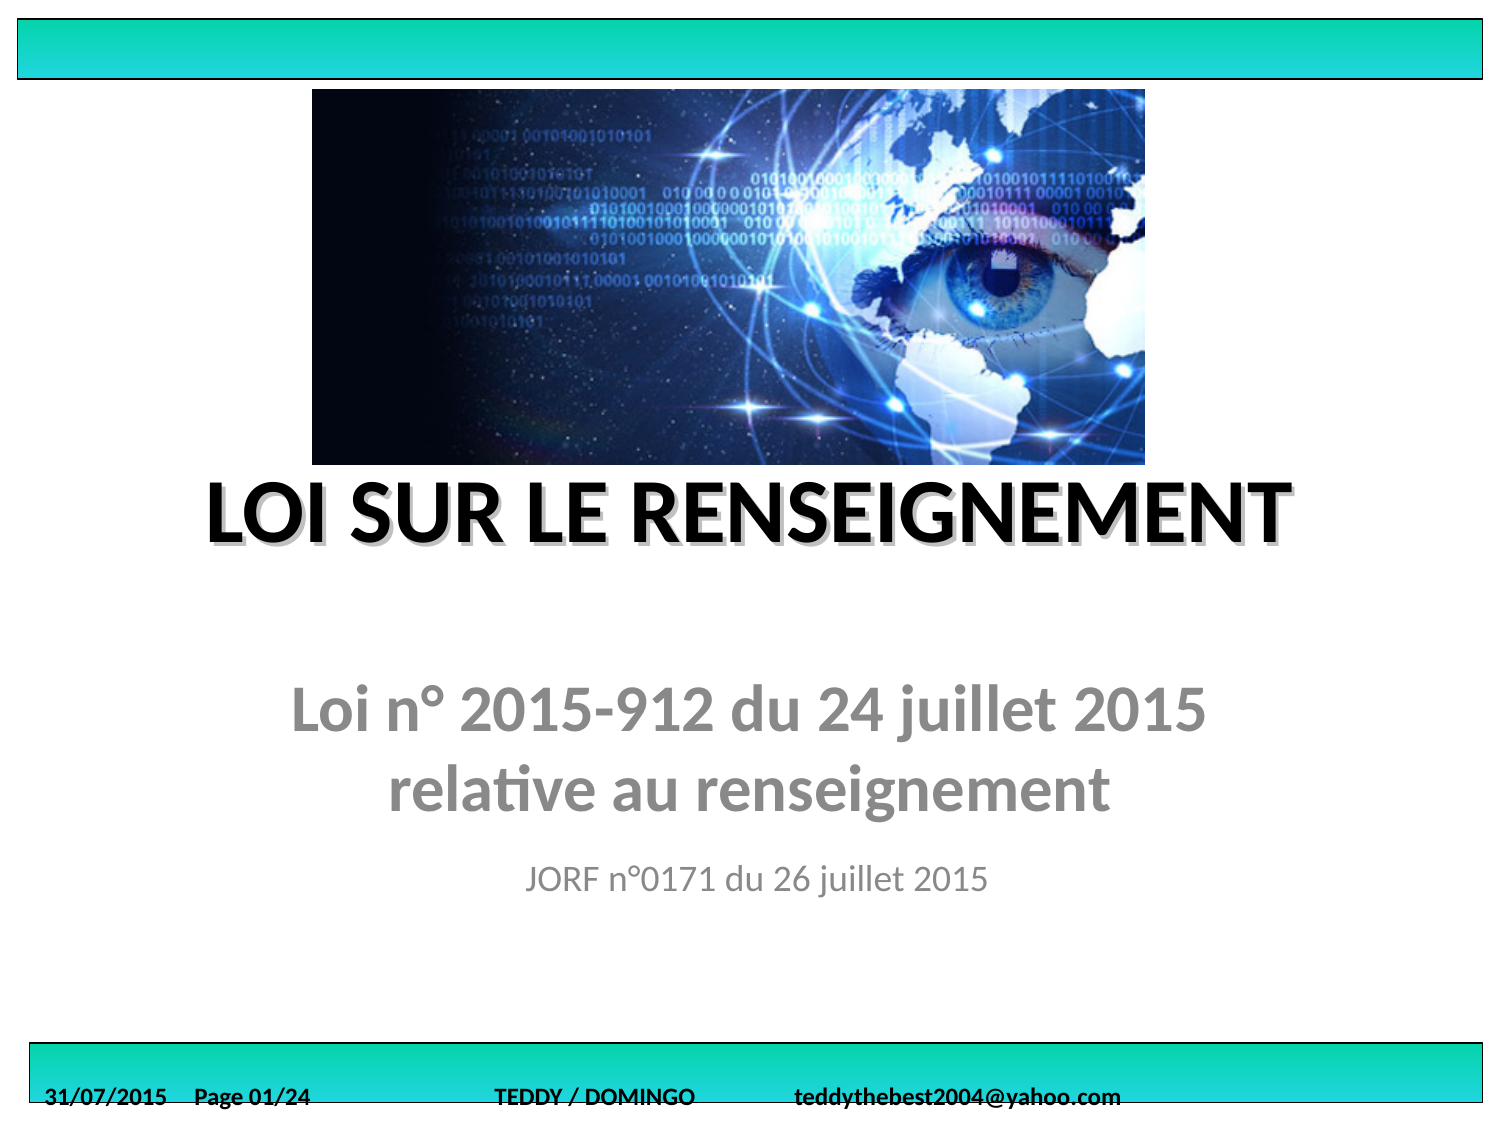

# LOI SUR LE RENSEIGNEMENT
Loi n° 2015-912 du 24 juillet 2015 relative au renseignement
 JORF n°0171 du 26 juillet 2015
31/07/2015	Page 01/24			TEDDY / DOMINGO		teddythebest2004@yahoo.com